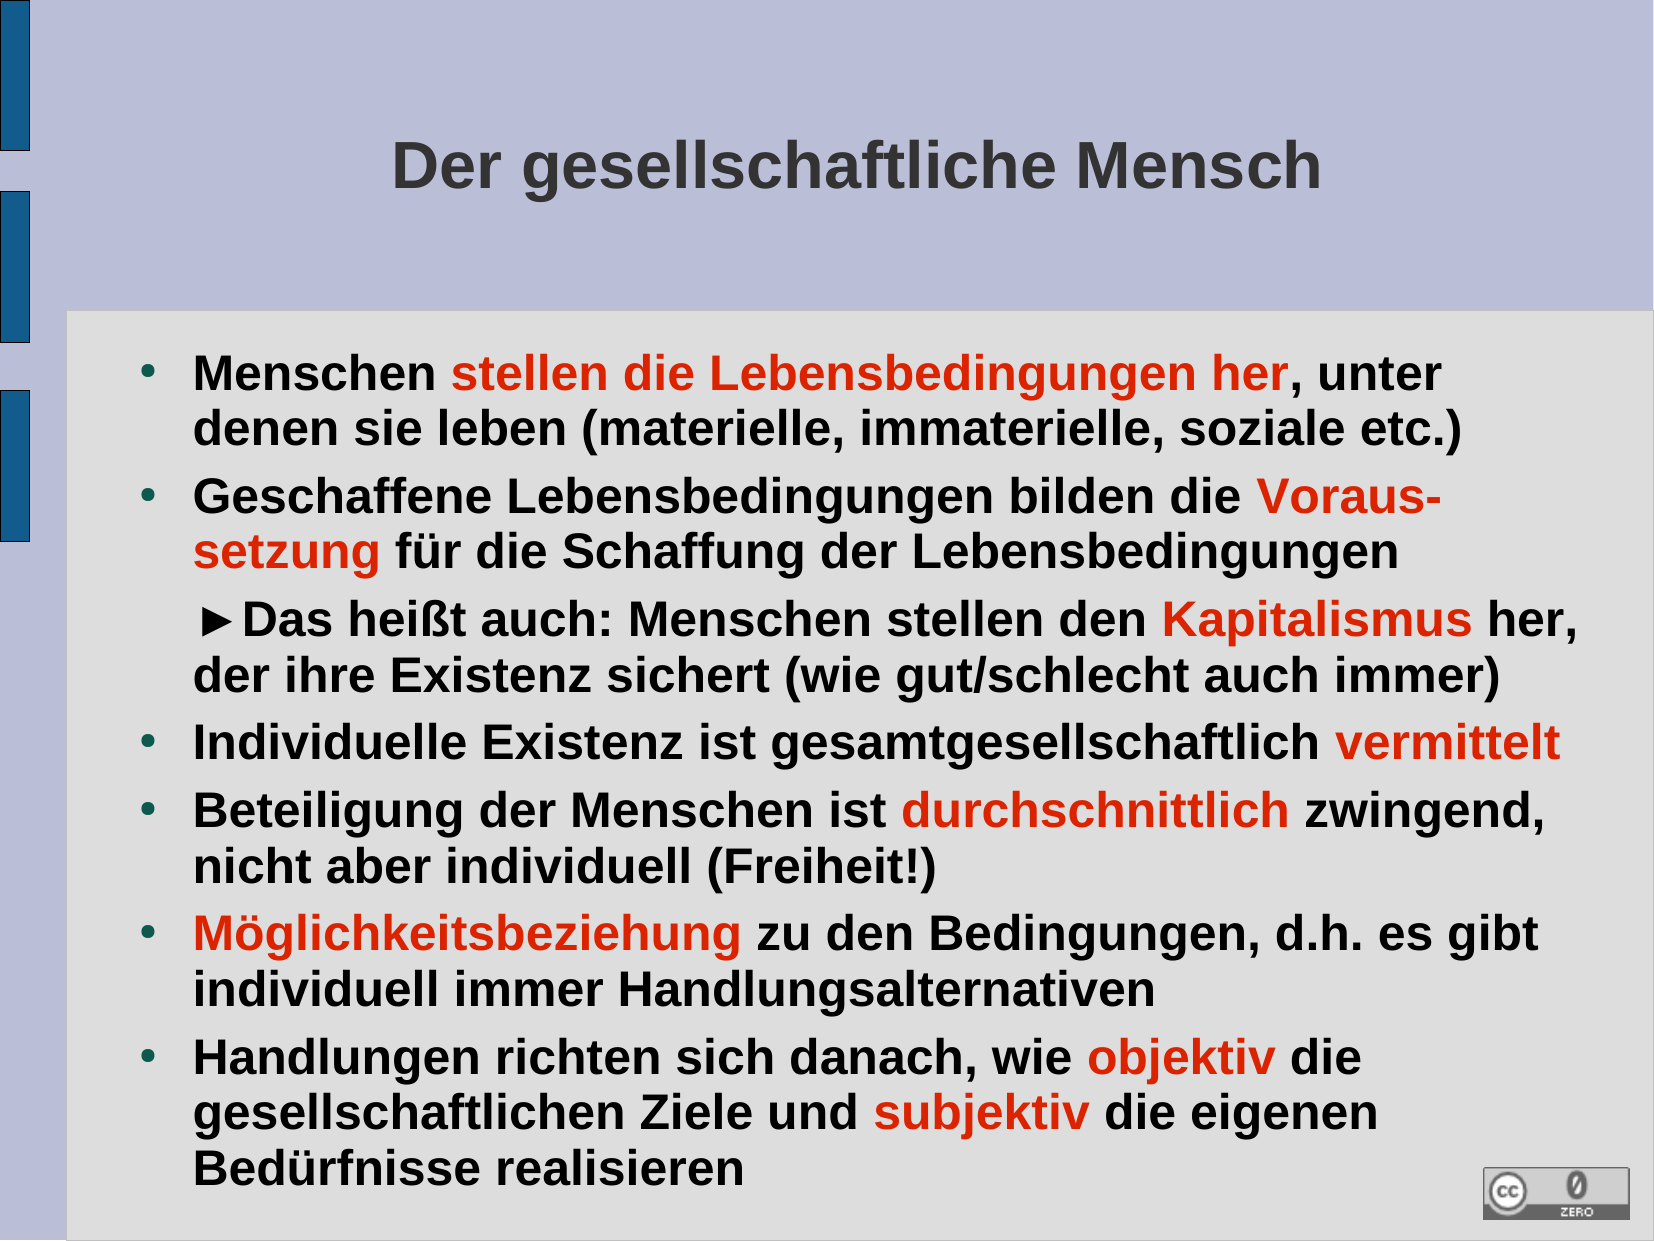

# Der gesellschaftliche Mensch
Menschen stellen die Lebensbedingungen her, unter denen sie leben (materielle, immaterielle, soziale etc.)
Geschaffene Lebensbedingungen bilden die Voraus-setzung für die Schaffung der Lebensbedingungen
►Das heißt auch: Menschen stellen den Kapitalismus her, der ihre Existenz sichert (wie gut/schlecht auch immer)
Individuelle Existenz ist gesamtgesellschaftlich vermittelt
Beteiligung der Menschen ist durchschnittlich zwingend, nicht aber individuell (Freiheit!)
Möglichkeitsbeziehung zu den Bedingungen, d.h. es gibt individuell immer Handlungsalternativen
Handlungen richten sich danach, wie objektiv die gesellschaftlichen Ziele und subjektiv die eigenen Bedürfnisse realisieren